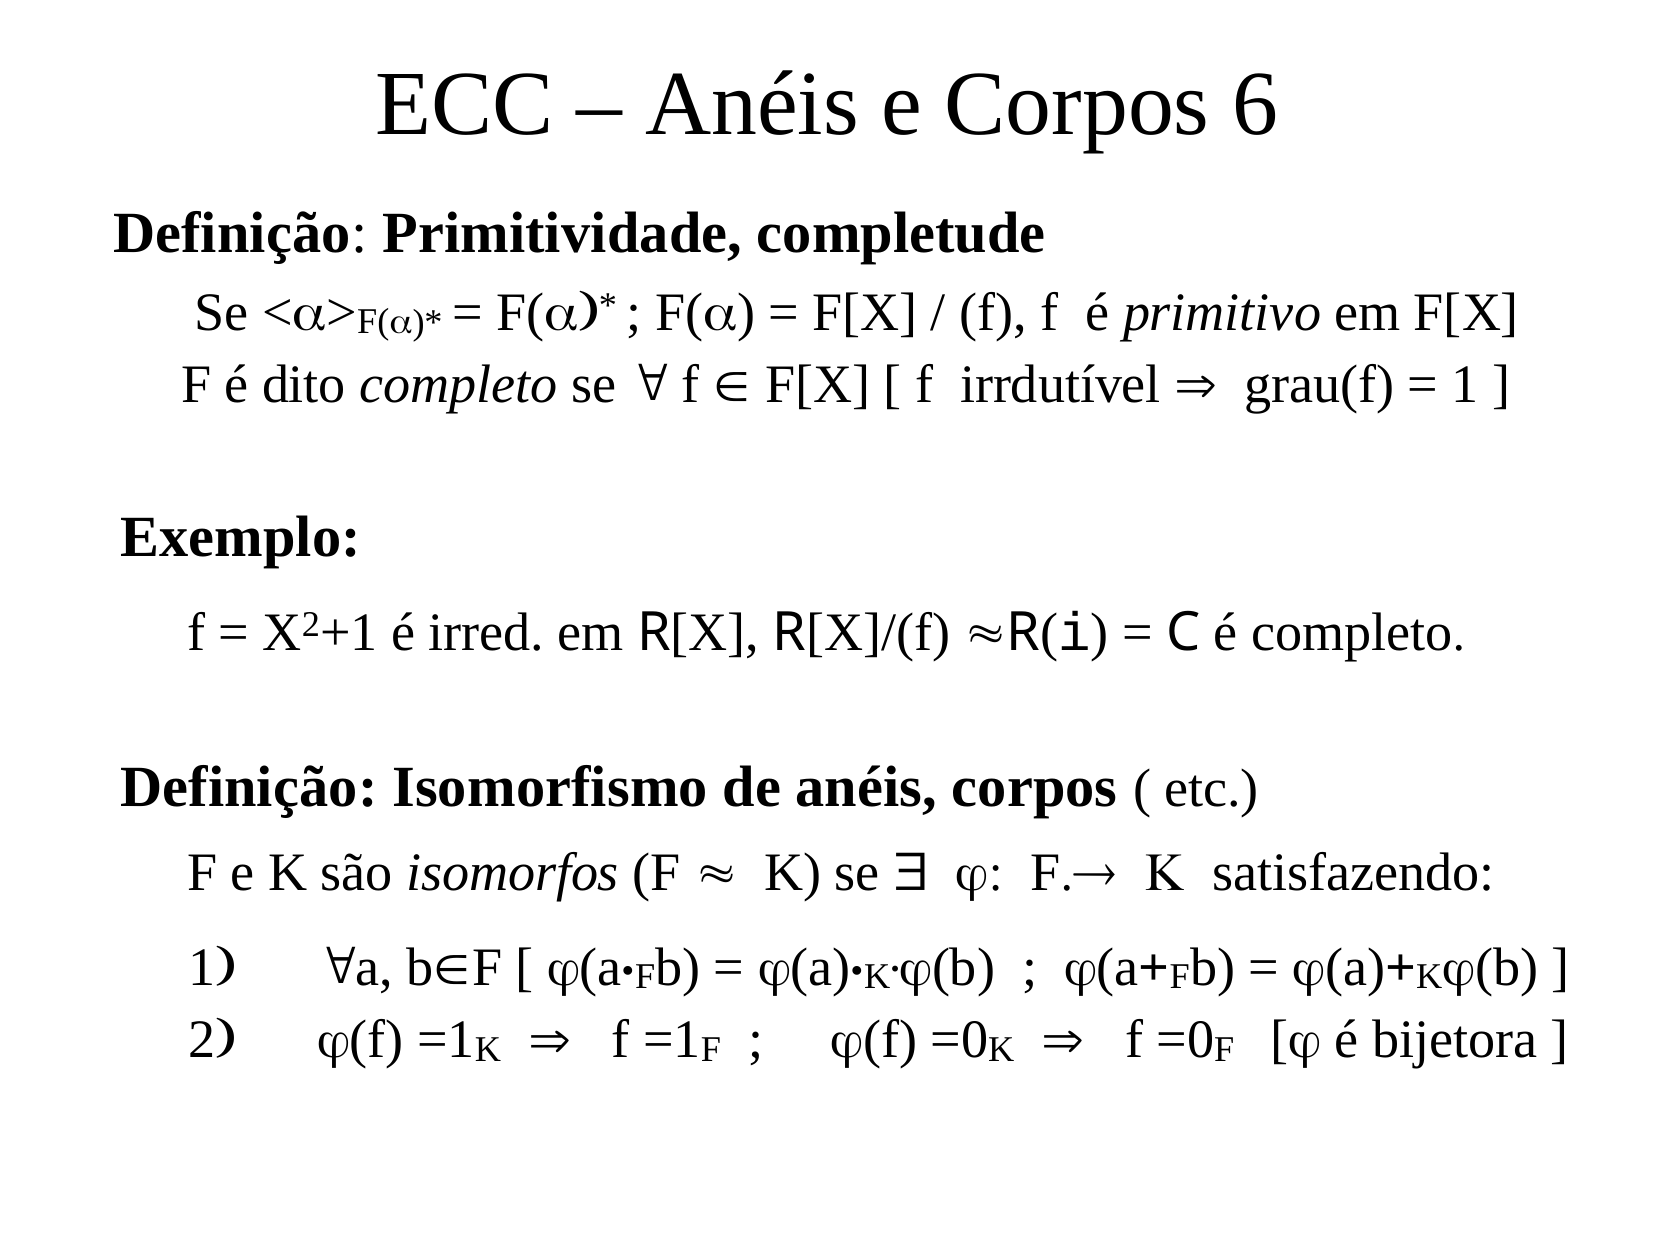

# ECC – Anéis e Corpos 6
Definição: Primitividade, completude
 Se <>F()* = F(* ; F() = F[X] / (f), f é primitivo em F[X]
F é dito completo se  f  F[X] [ f irrdutível grau(f) = 1 ]
Exemplo:
	f = X2+1 é irred. em R[X], R[X]/(f) R(i) = C é completo
Definição: Isomorfismo de anéis, corpos ( etc.)
	F e K são isomorfos (F K) se Fsatisfazendo:
a, bF [ (a.Fb) = (a).K.(b) ; (a+Fb) = (a)+K(b) ]
(f) =1K  f =1F ; (f) =0K  f =0F [ é bijetora ]